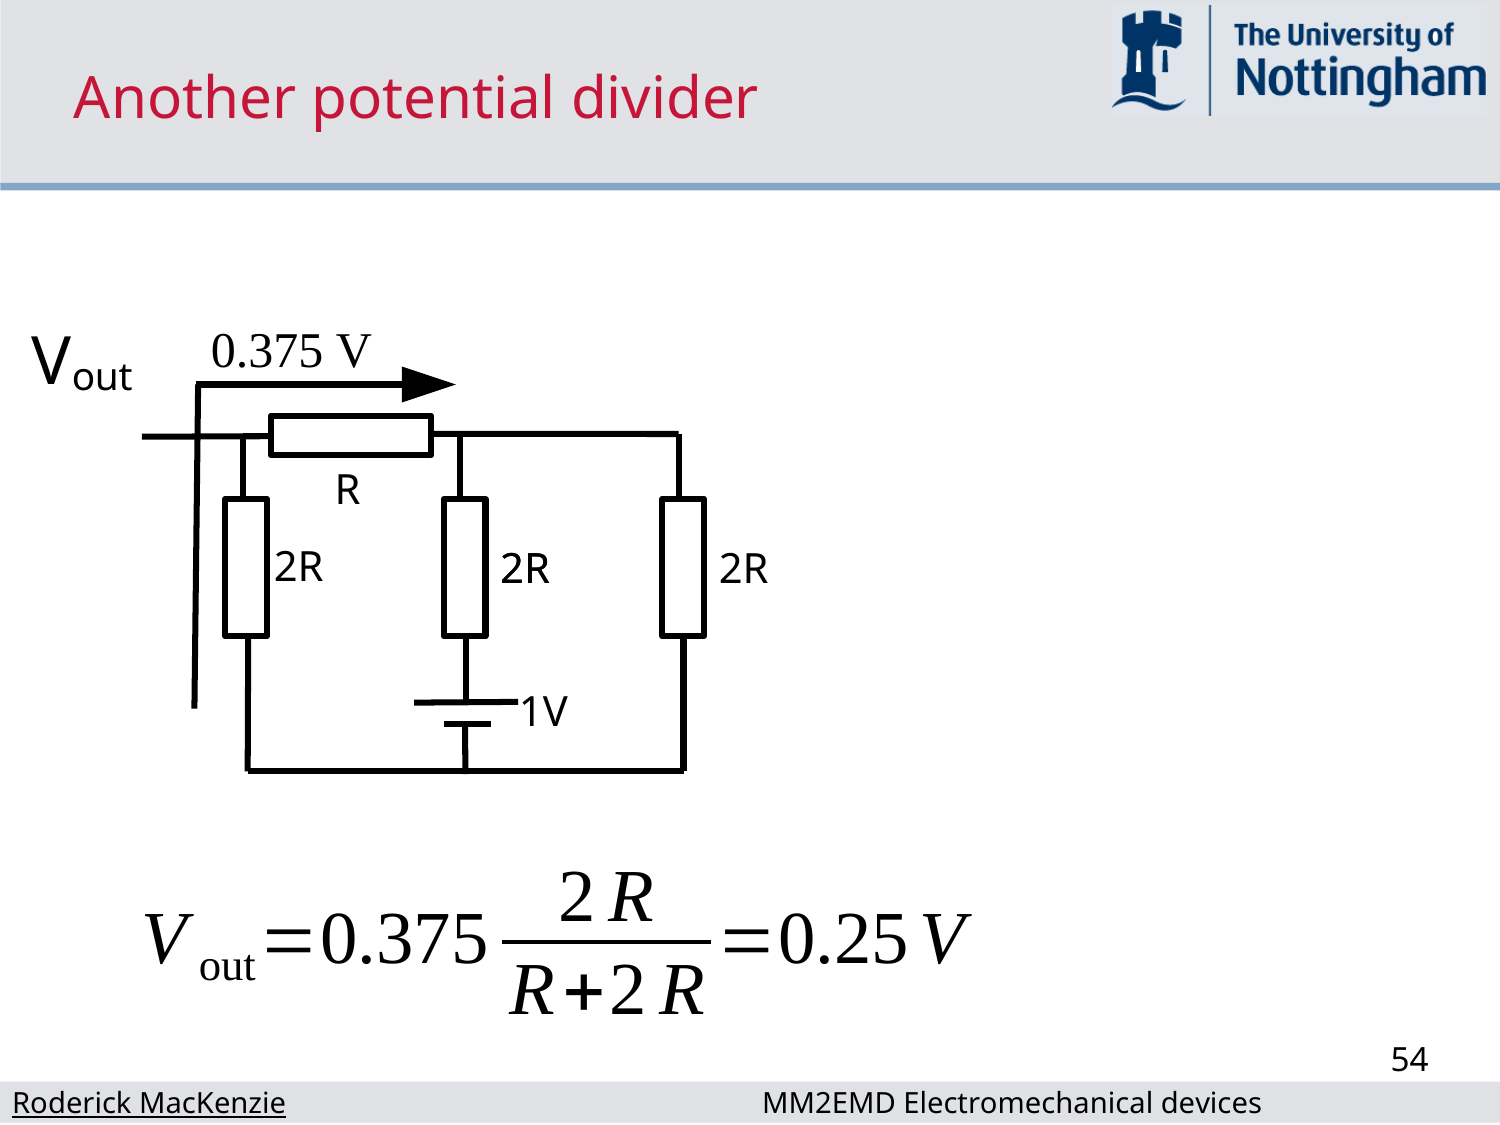

# Another potential divider
0.375 V
Vout
R
2R
2R
2R
2R
1V